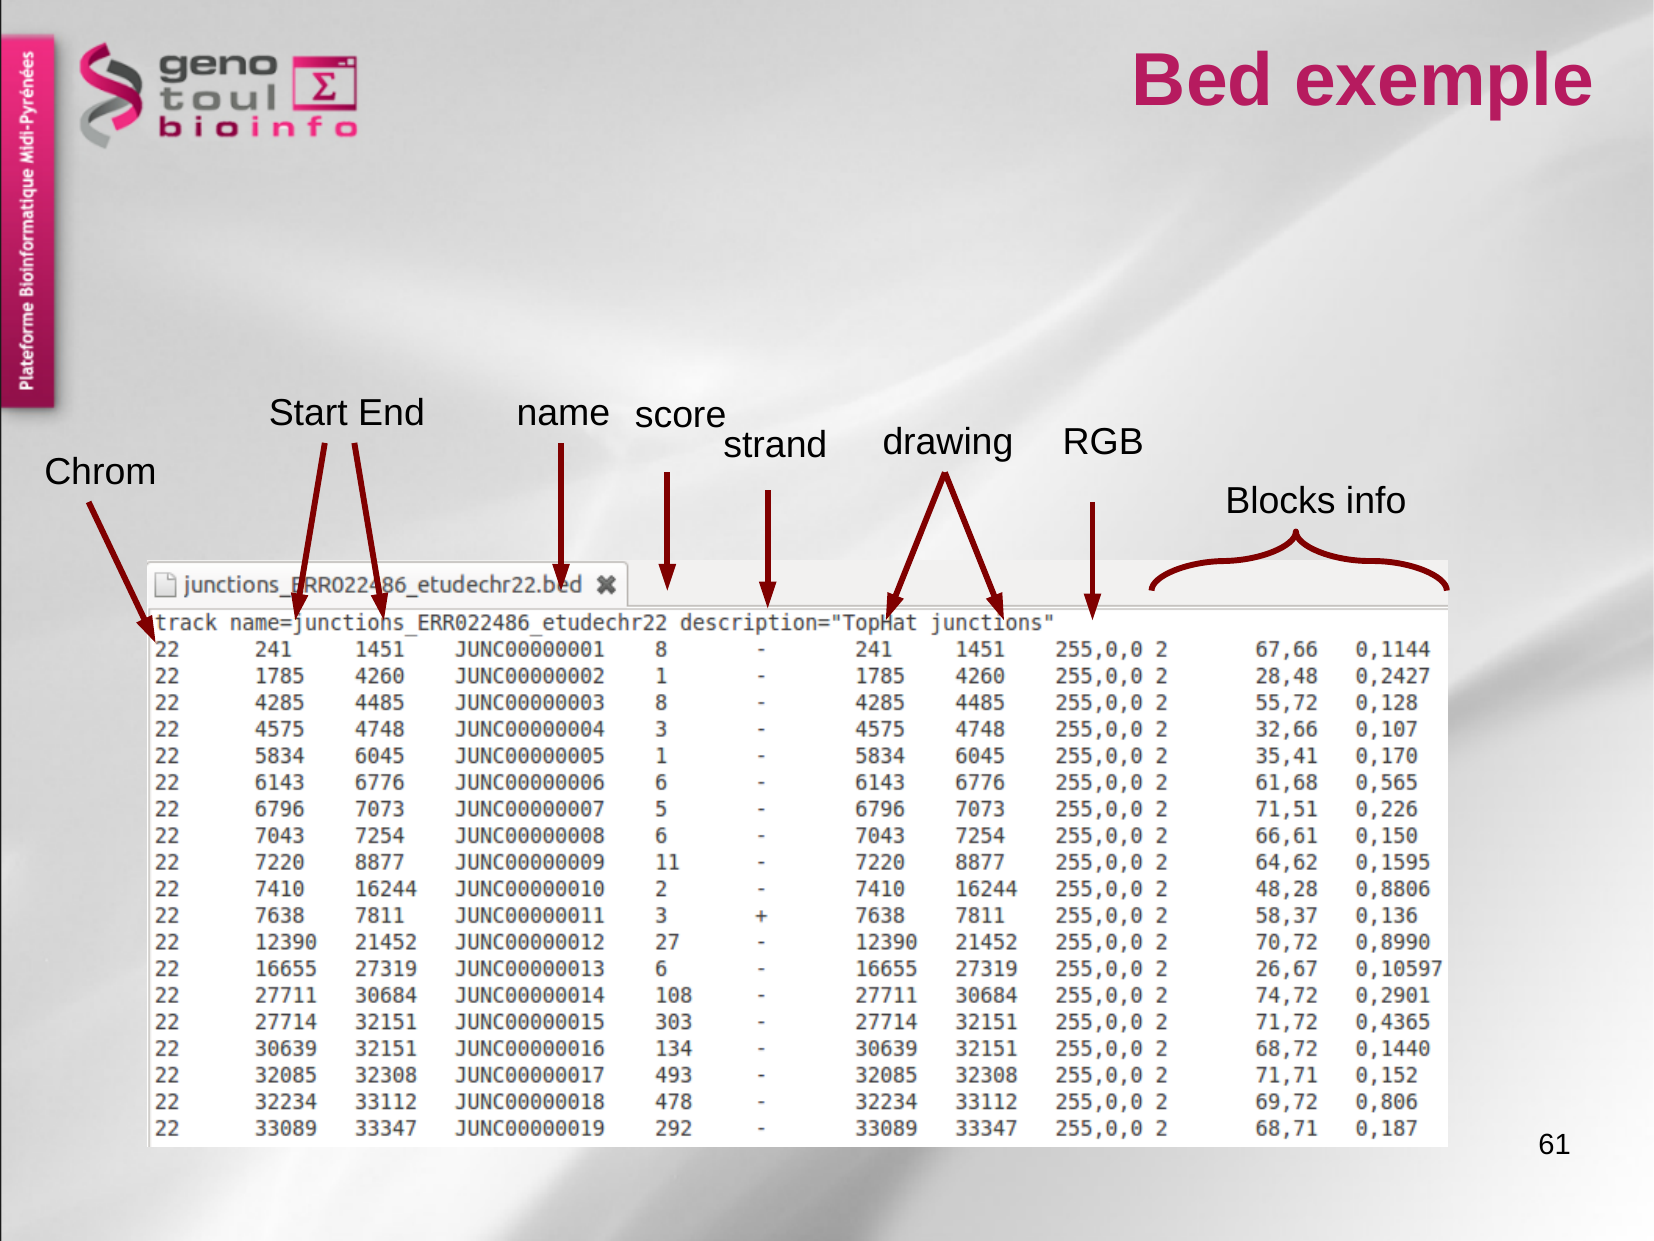

# Bed exemple
Start End
name
score
drawing
RGB
strand
Chrom
Blocks info